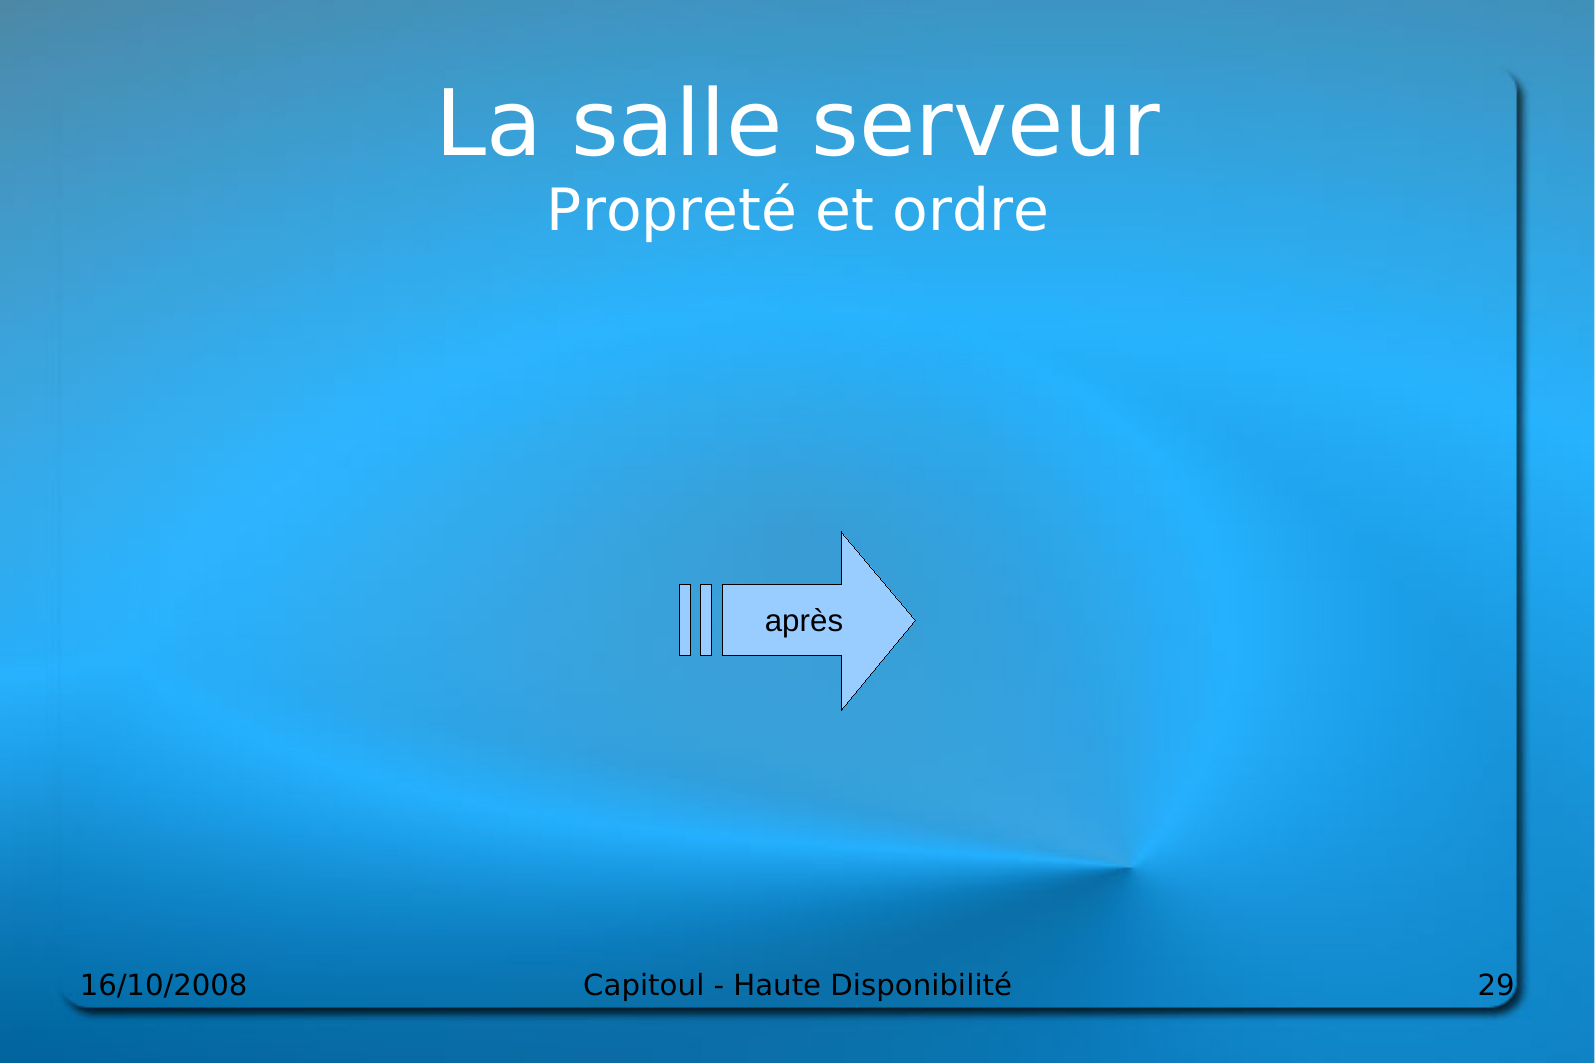

# La salle serveur Propreté et ordre
après
16/10/2008
Capitoul - Haute Disponibilité
29